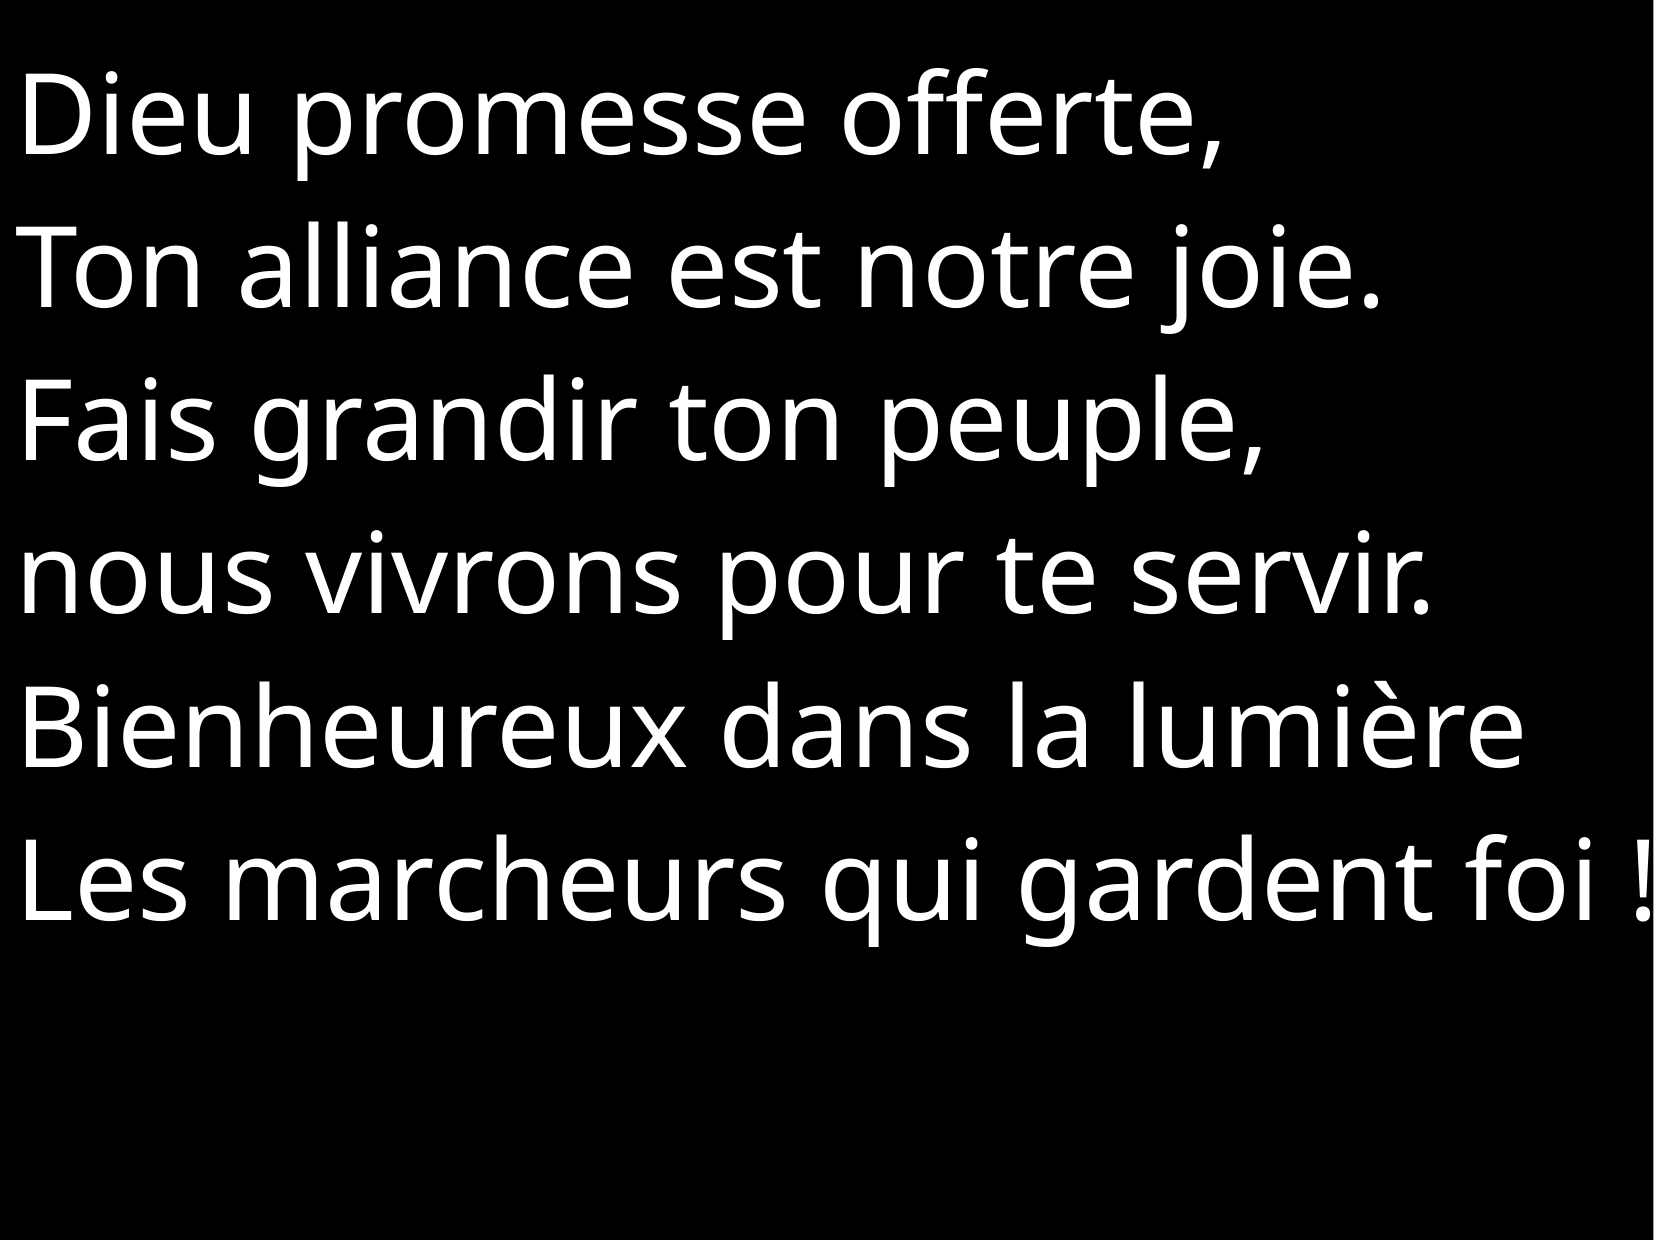

Dieu promesse offerte,
Ton alliance est notre joie.
Fais grandir ton peuple,
nous vivrons pour te servir.
Bienheureux dans la lumière
Les marcheurs qui gardent foi !